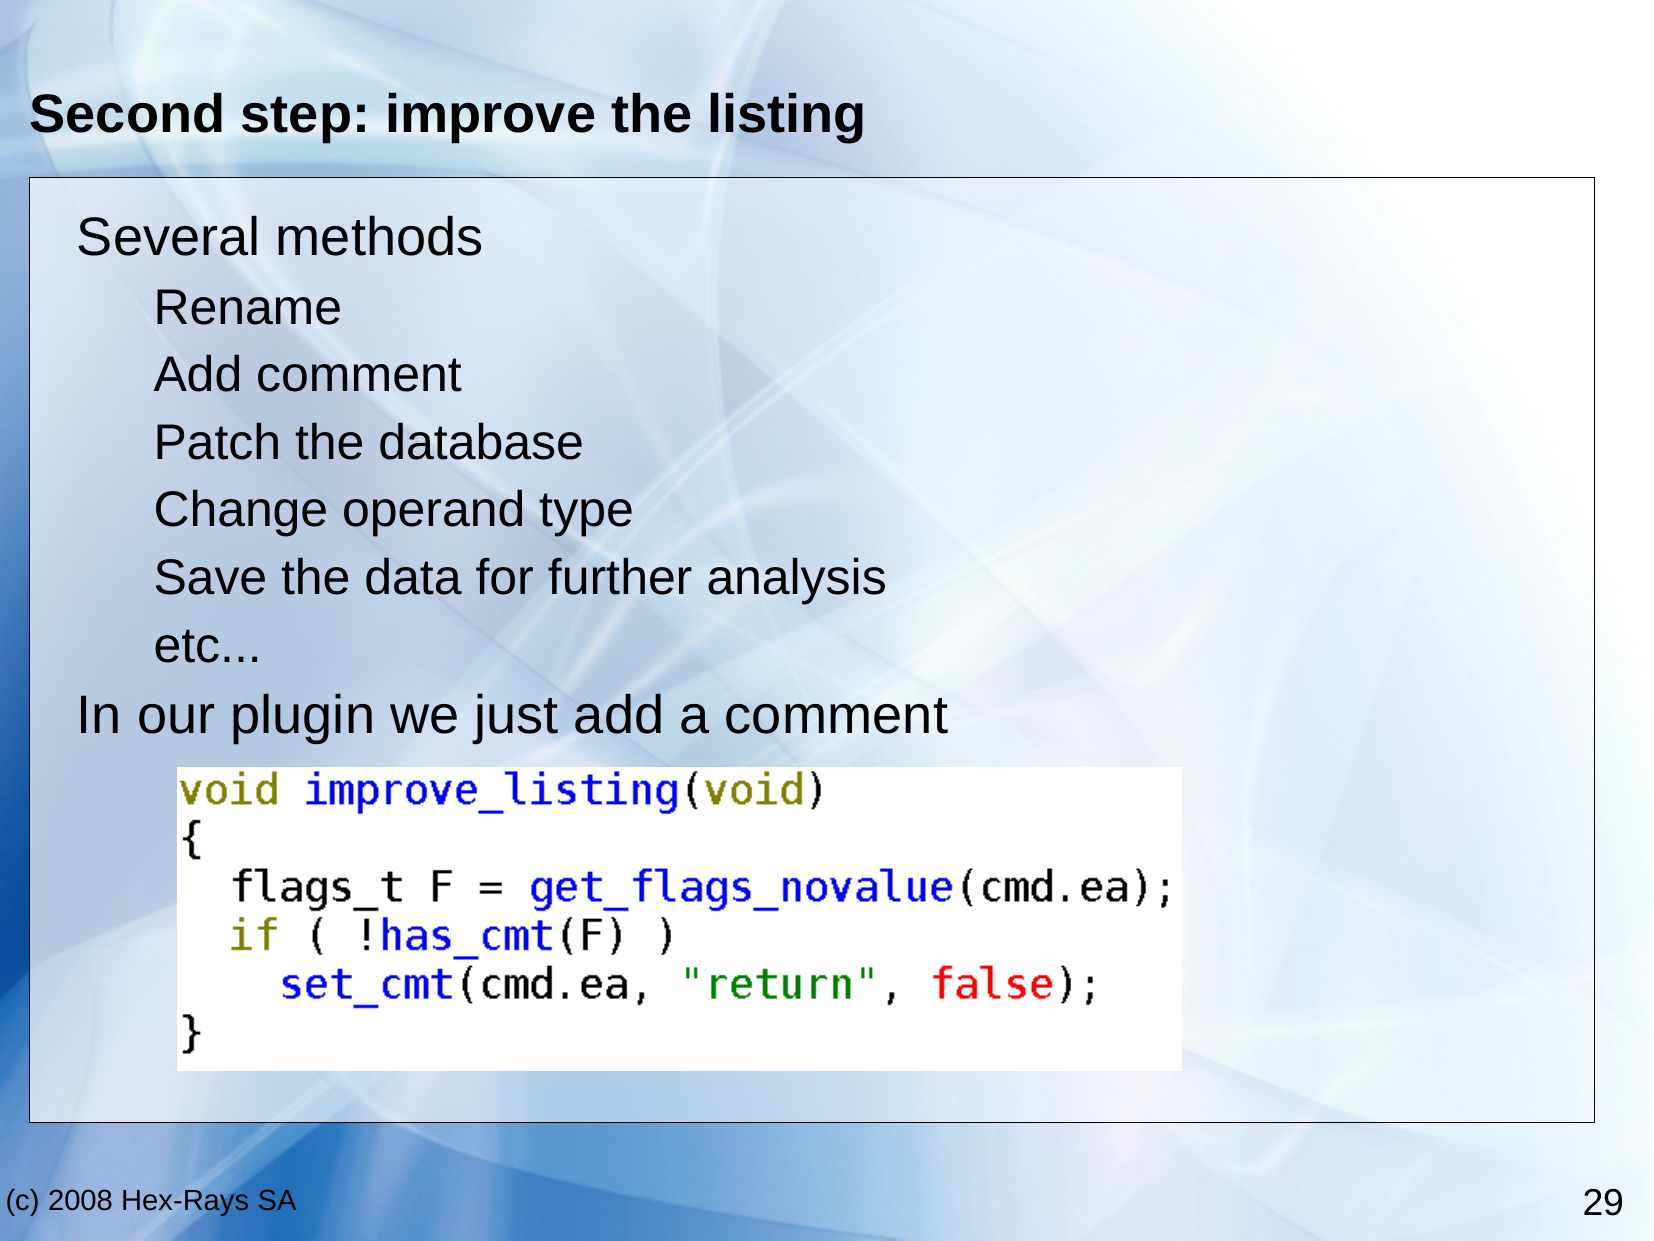

# Second step: improve the listing
Several methods
Rename
Add comment
Patch the database
Change operand type
Save the data for further analysis
etc...
In our plugin we just add a comment
29
(c) 2008 Hex-Rays SA